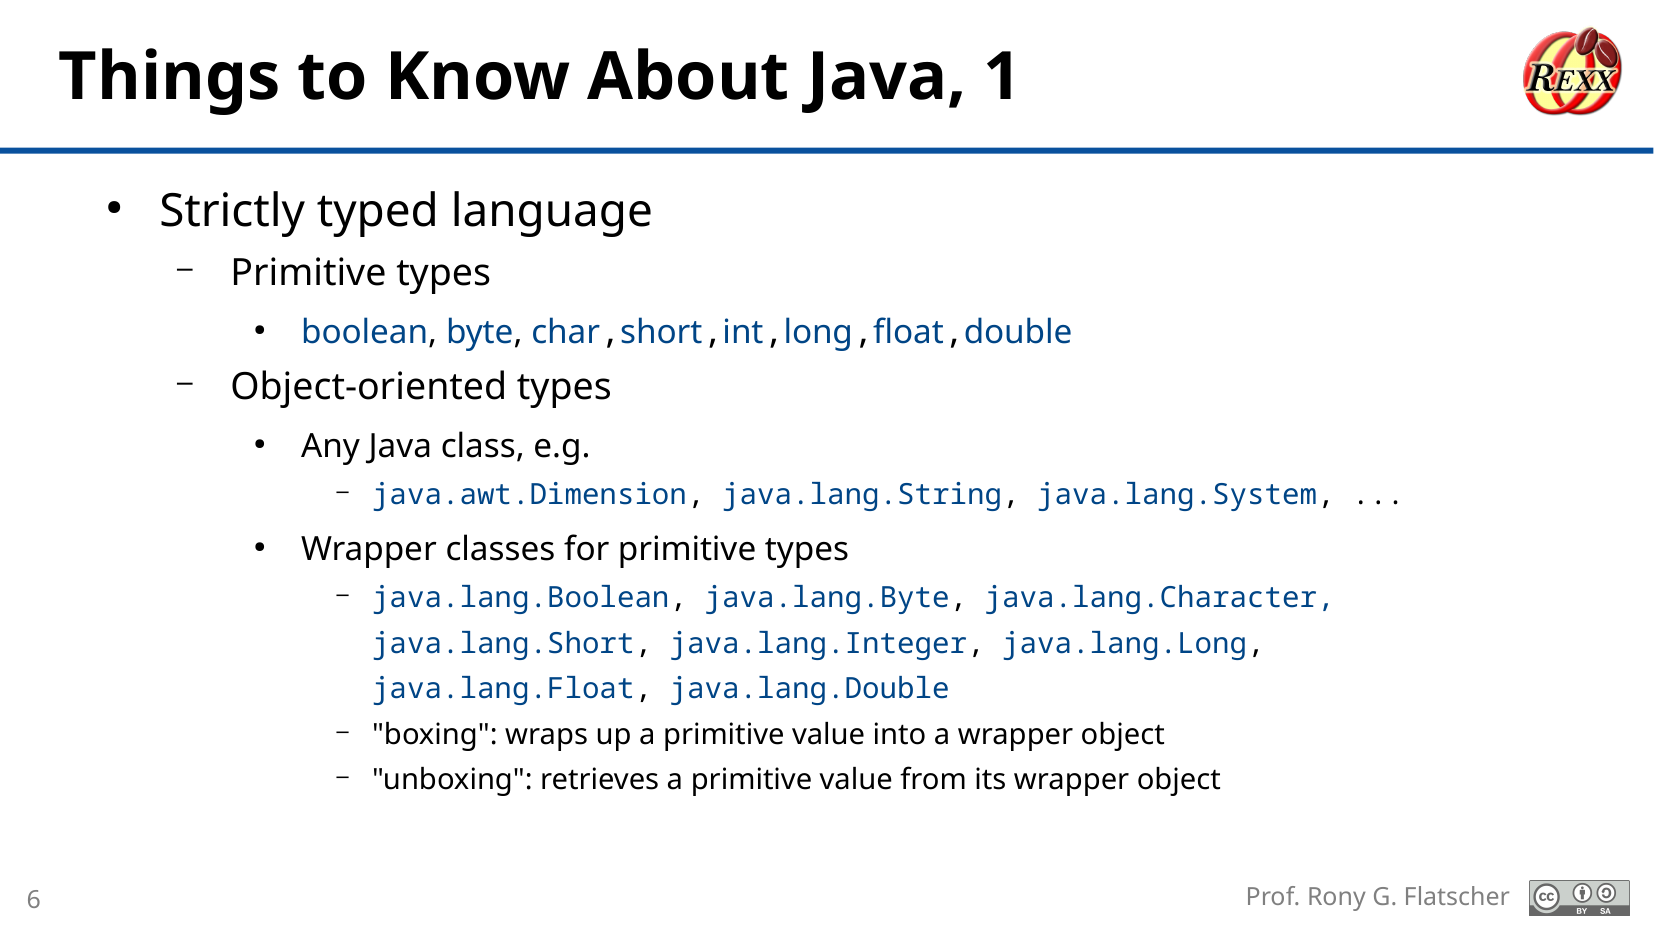

# Things to Know About Java, 1
Strictly typed language
Primitive types
boolean, byte, char,short,int,long,float,double
Object-oriented types
Any Java class, e.g.
java.awt.Dimension, java.lang.String, java.lang.System, ...
Wrapper classes for primitive types
java.lang.Boolean, java.lang.Byte, java.lang.Character,
java.lang.Short, java.lang.Integer, java.lang.Long,
java.lang.Float, java.lang.Double
"boxing": wraps up a primitive value into a wrapper object
"unboxing": retrieves a primitive value from its wrapper object